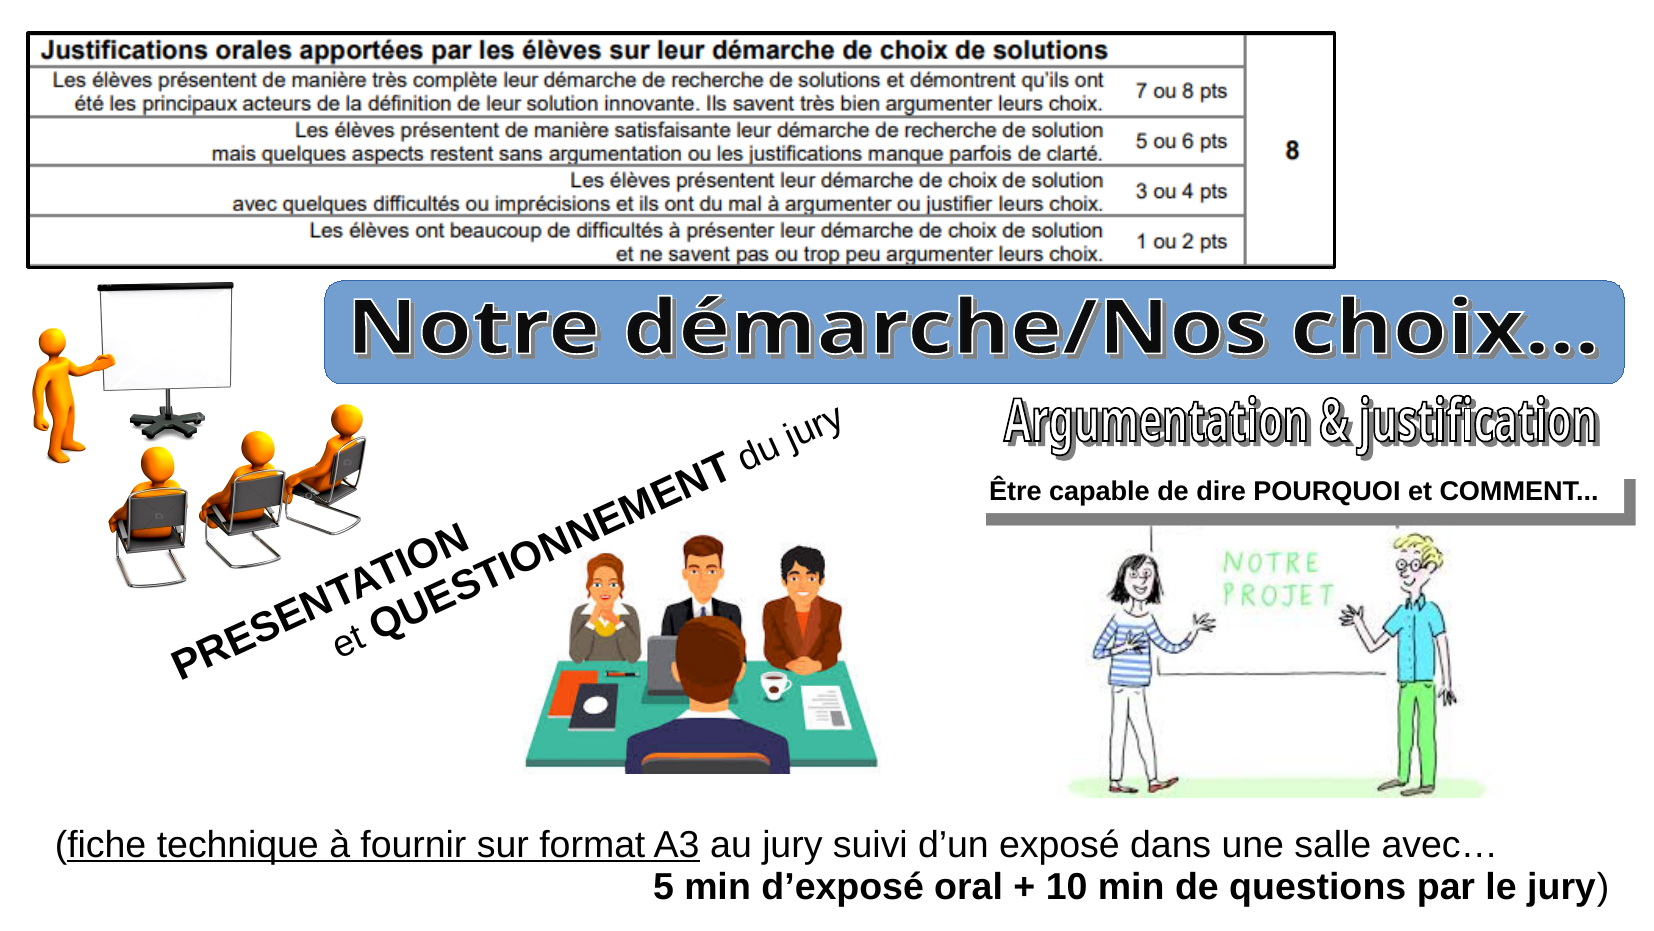

Notre démarche/Nos choix...
Argumentation & justification
Être capable de dire POURQUOI et COMMENT...
PRESENTATION
 et QUESTIONNEMENT du jury
 (fiche technique à fournir sur format A3 au jury suivi d’un exposé dans une salle avec…
 5 min d’exposé oral + 10 min de questions par le jury)